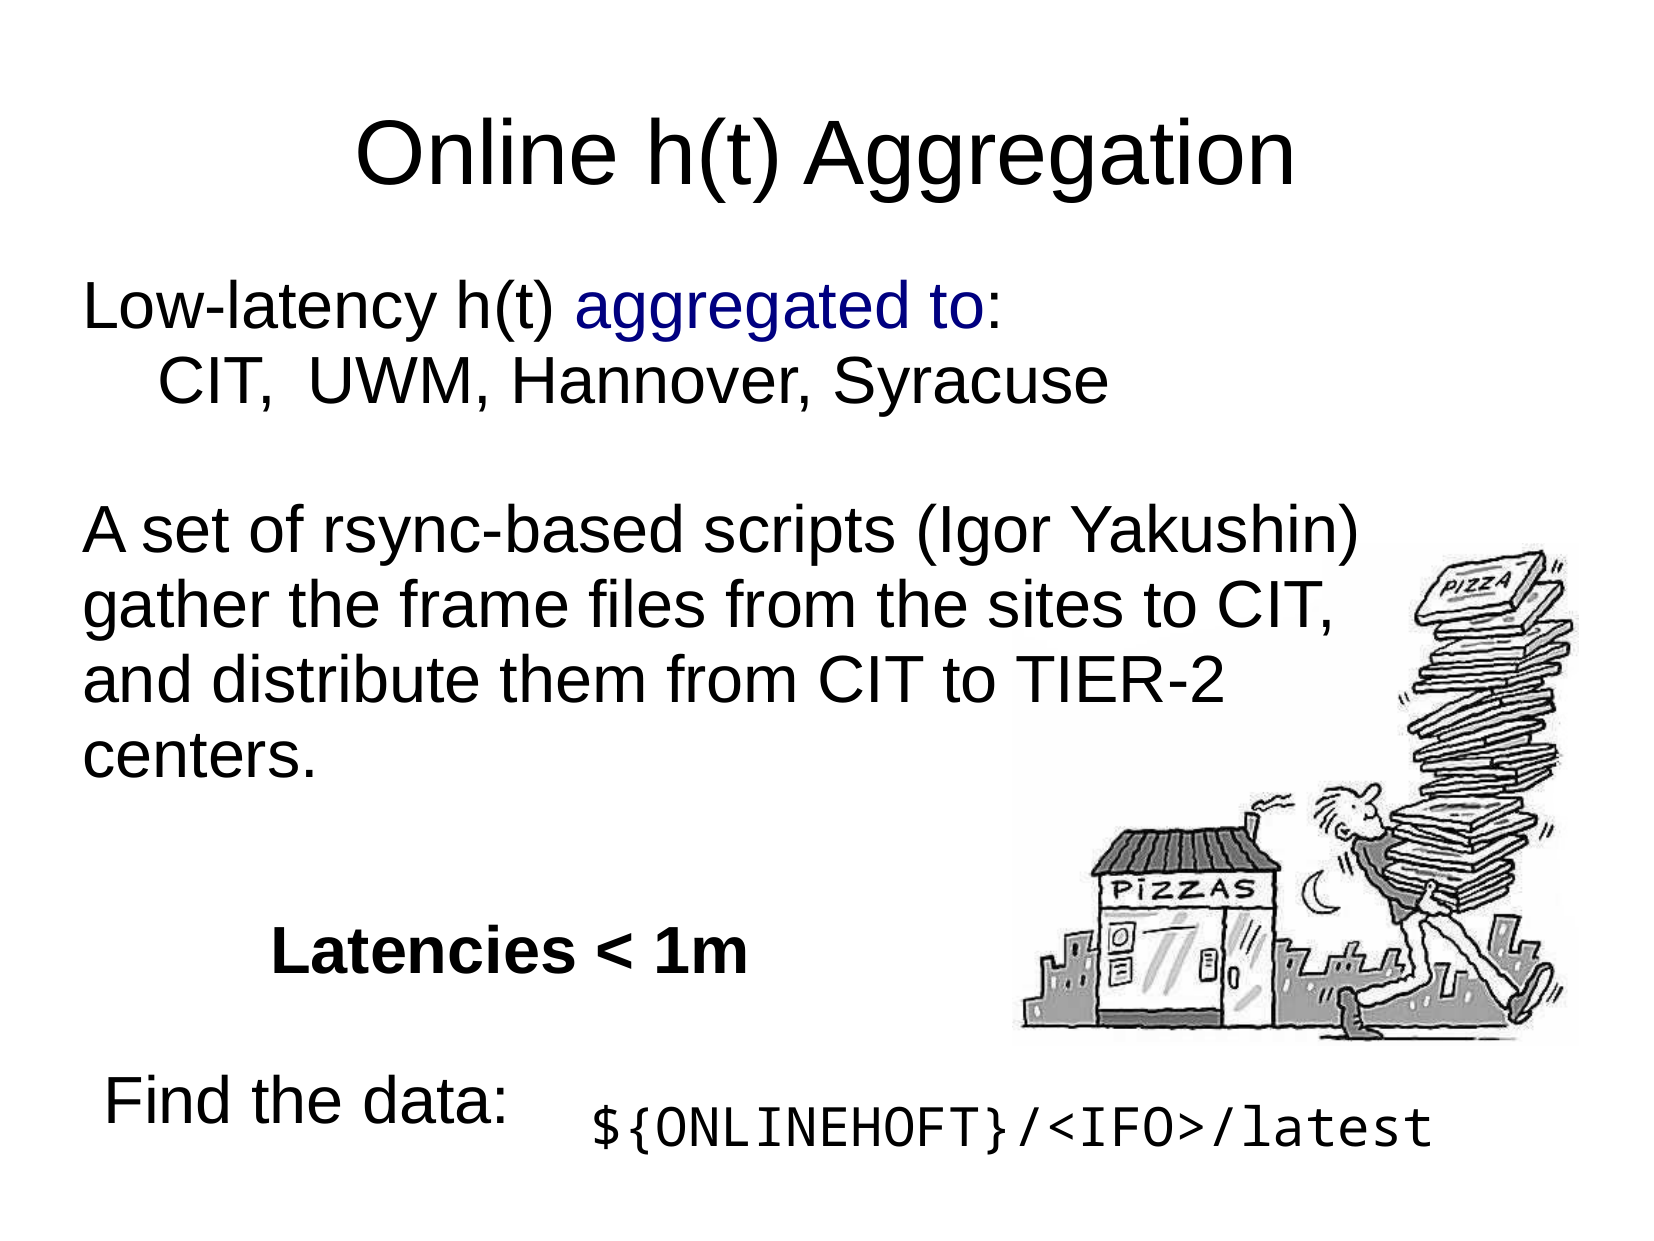

# Online h(t) Aggregation
Low-latency h(t) aggregated to:
	CIT, 	UWM, Hannover, Syracuse
A set of rsync-based scripts (Igor Yakushin) gather the frame files from the sites to CIT, and distribute them from CIT to TIER-2 centers.
 Latencies < 1m
Find the data:
${ONLINEHOFT}/<IFO>/latest